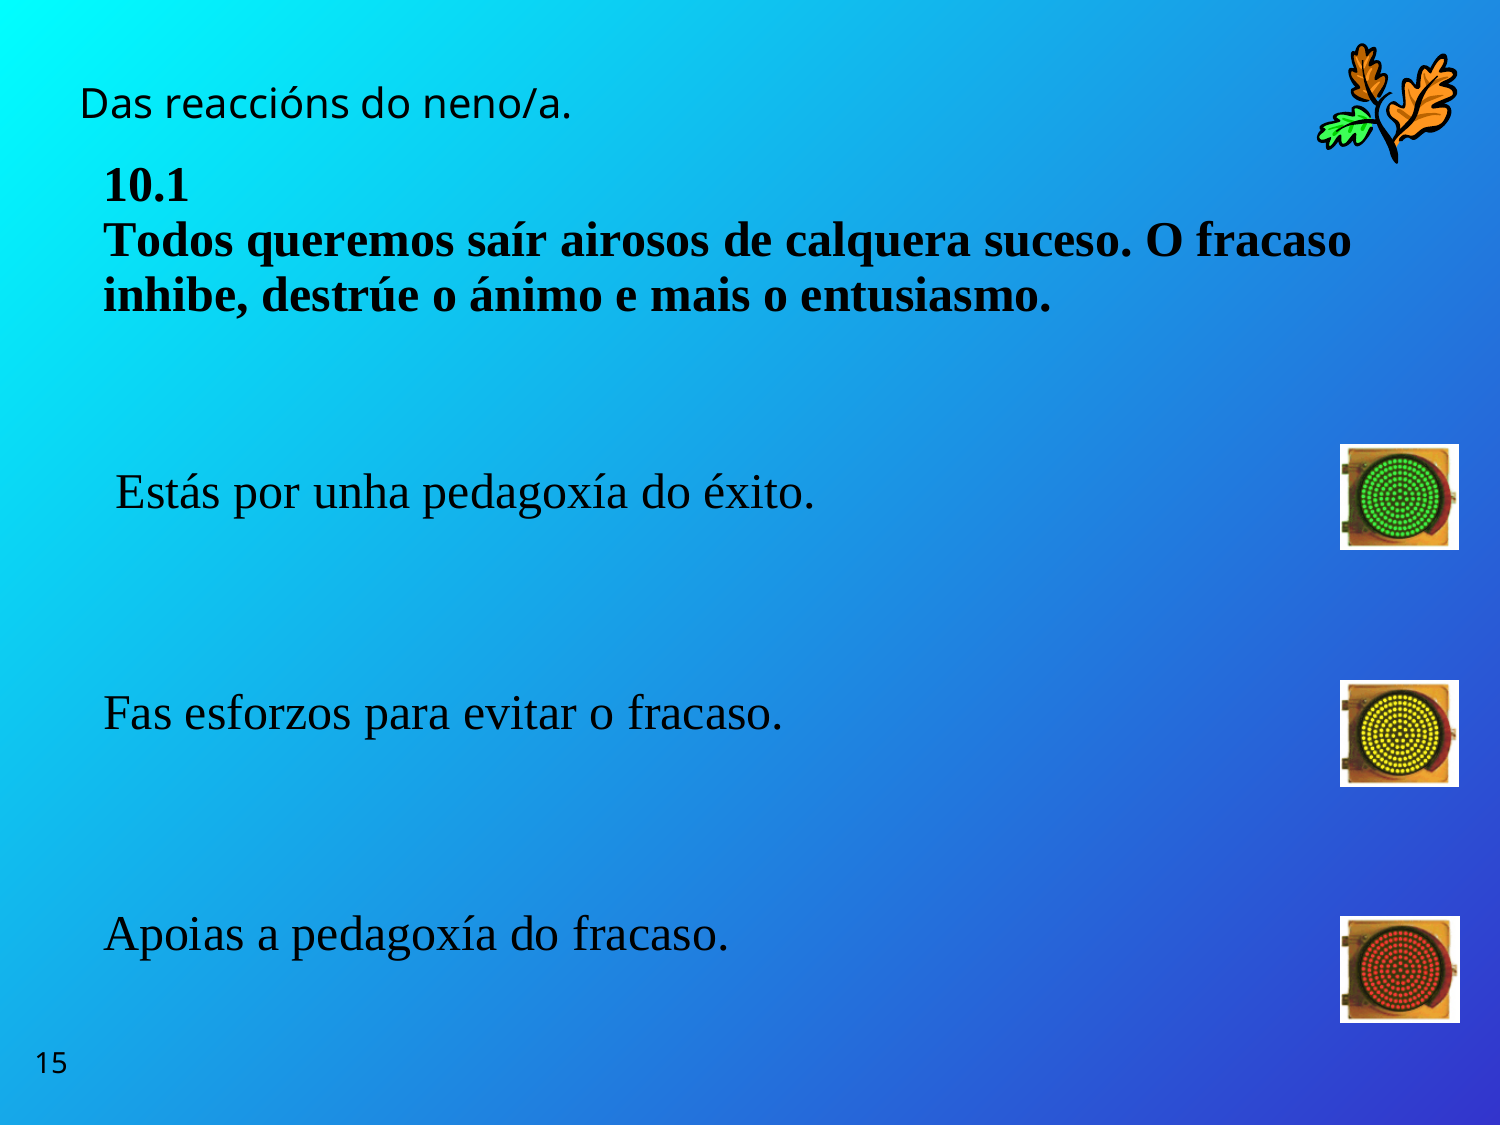

Das reaccións do neno/a.
10.1
Todos queremos saír airosos de calquera suceso. O fracaso inhibe, destrúe o ánimo e mais o entusiasmo.
 Estás por unha pedagoxía do éxito.
Fas esforzos para evitar o fracaso.
Apoias a pedagoxía do fracaso.
15